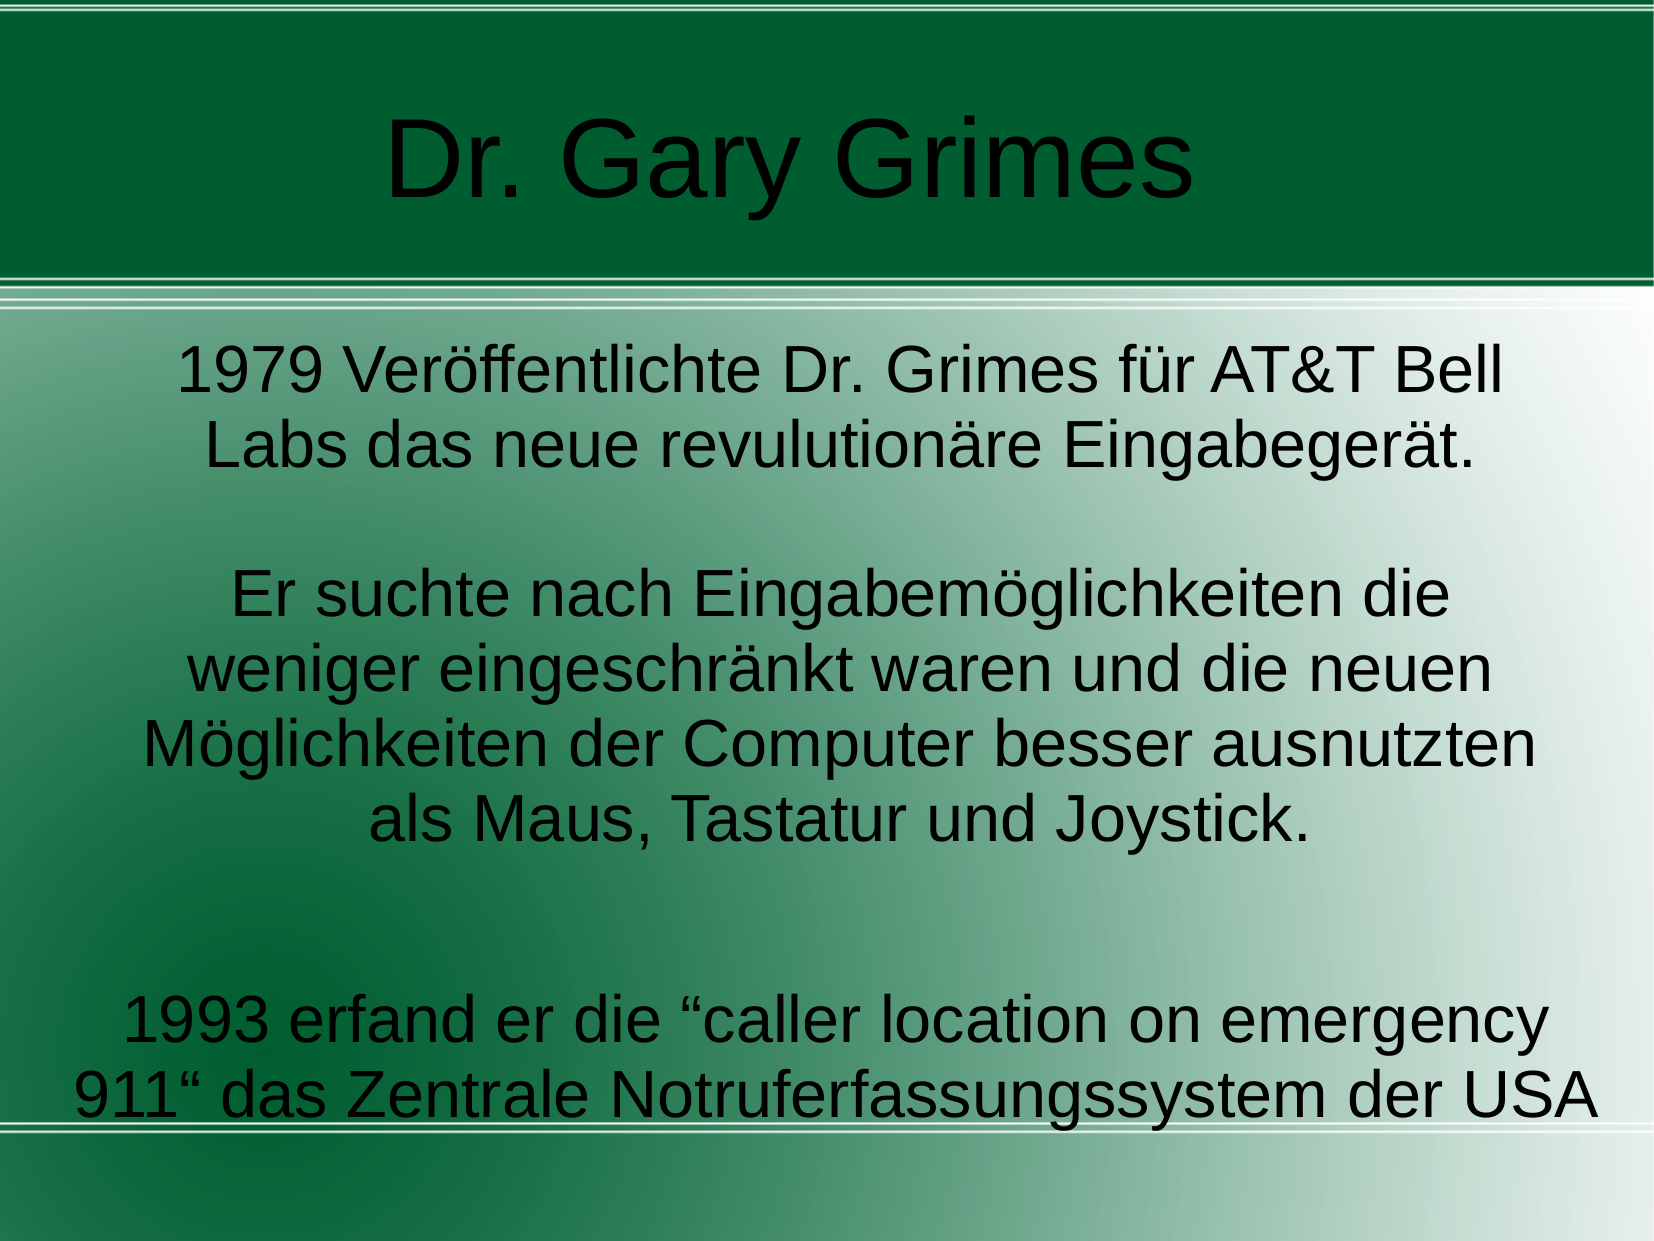

Dr. Gary Grimes
1979 Veröffentlichte Dr. Grimes für AT&T Bell Labs das neue revulutionäre Eingabegerät.
Er suchte nach Eingabemöglichkeiten die weniger eingeschränkt waren und die neuen Möglichkeiten der Computer besser ausnutzten als Maus, Tastatur und Joystick.
1993 erfand er die “caller location on emergency
911“ das Zentrale Notruferfassungssystem der USA